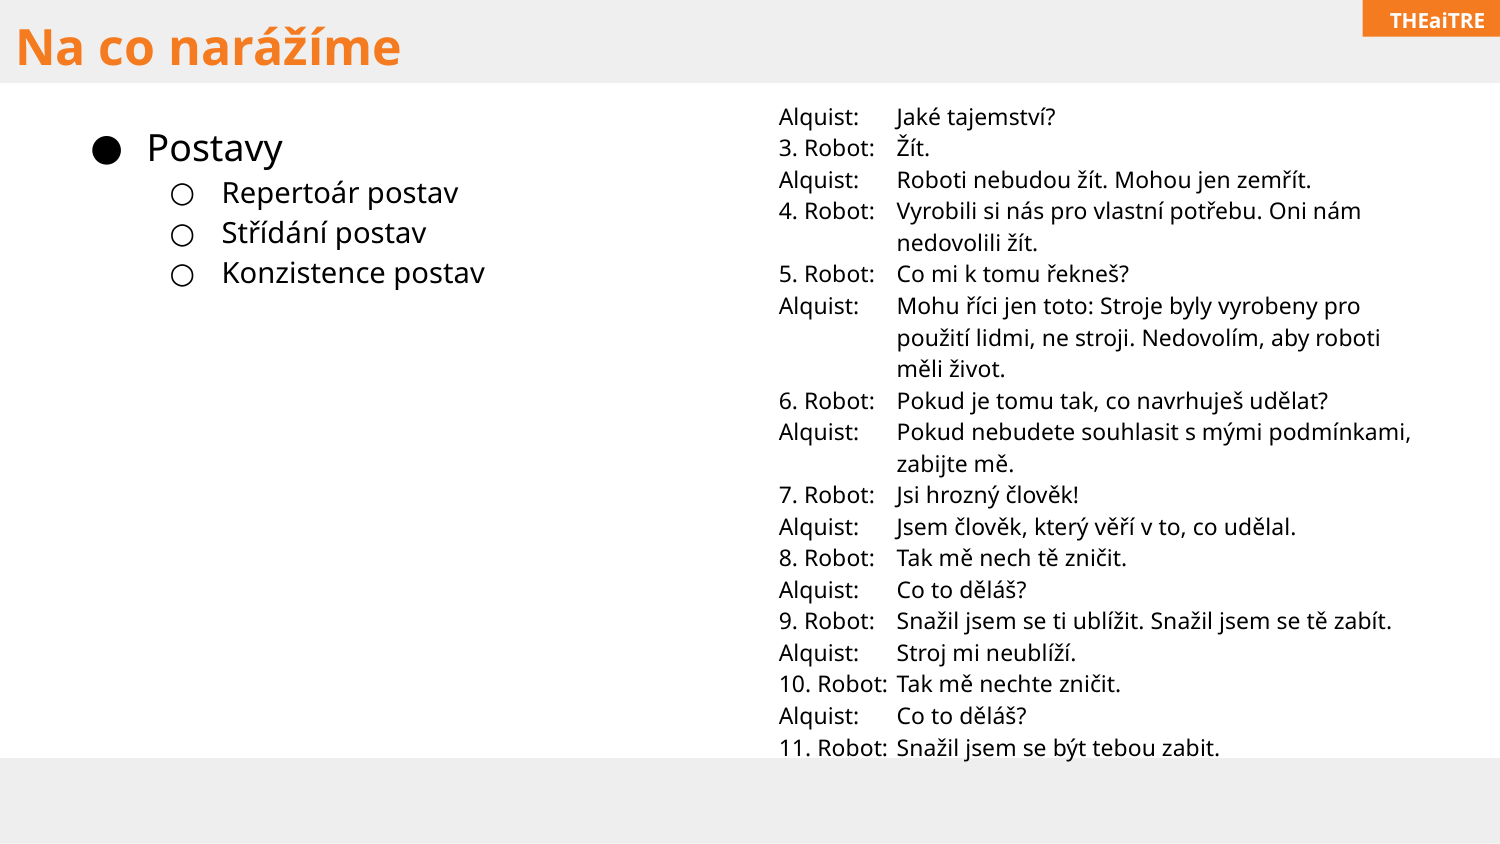

Na co narážíme
THEaiTRE
Alquist: 	Jaké tajemství?
3. Robot: 	Žít.
Alquist: 	Roboti nebudou žít. Mohou jen zemřít.
4. Robot: 	Vyrobili si nás pro vlastní potřebu. Oni nám nedovolili žít.
5. Robot: 	Co mi k tomu řekneš?
Alquist: 	Mohu říci jen toto: Stroje byly vyrobeny pro použití lidmi, ne stroji. Nedovolím, aby roboti měli život.
6. Robot: 	Pokud je tomu tak, co navrhuješ udělat?
Alquist: 	Pokud nebudete souhlasit s mými podmínkami, zabijte mě.
7. Robot: 	Jsi hrozný člověk!
Alquist: 	Jsem člověk, který věří v to, co udělal.
8. Robot: 	Tak mě nech tě zničit.
Alquist: 	Co to děláš?
9. Robot: 	Snažil jsem se ti ublížit. Snažil jsem se tě zabít.
Alquist: 	Stroj mi neublíží.
10. Robot: 	Tak mě nechte zničit.
Alquist: 	Co to děláš?
11. Robot: 	Snažil jsem se být tebou zabit.
# Postavy
Repertoár postav
Střídání postav
Konzistence postav